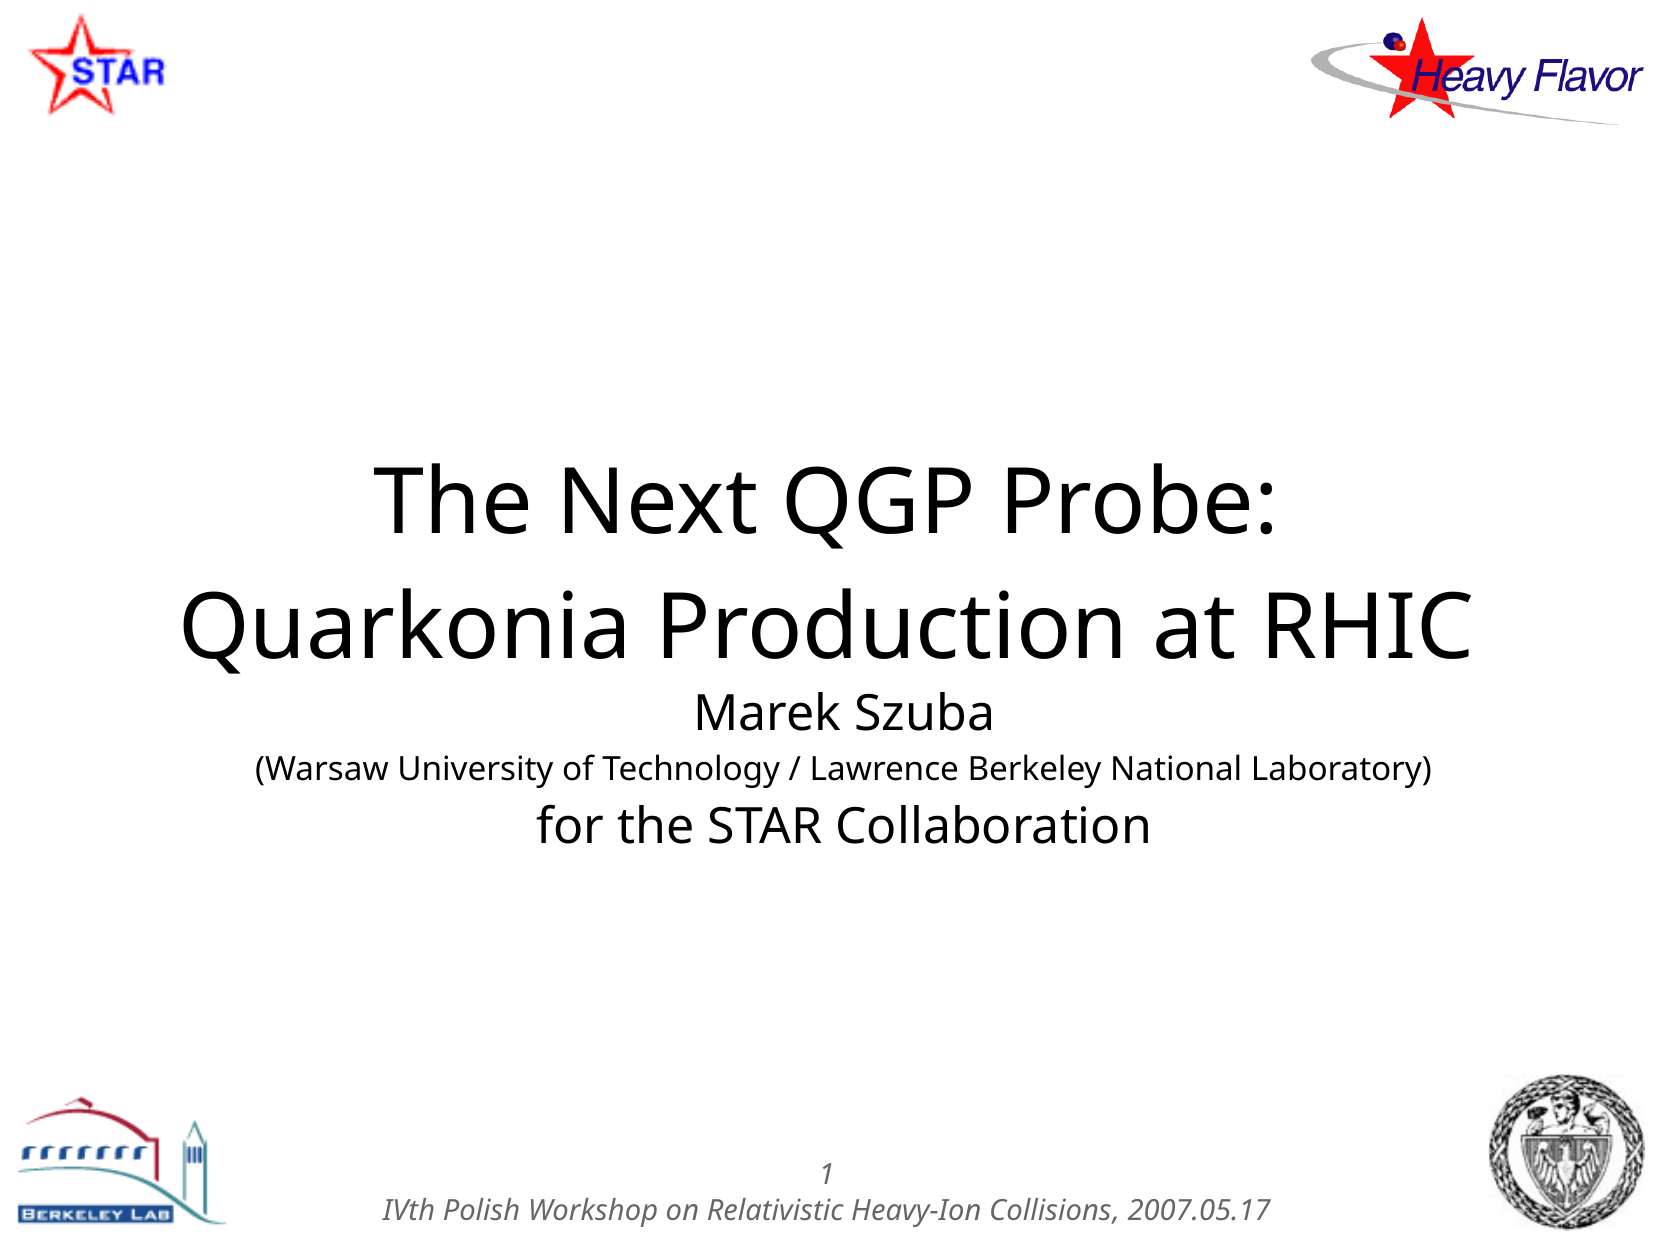

# The Next QGP Probe: Quarkonia Production at RHIC
Marek Szuba
(Warsaw University of Technology / Lawrence Berkeley National Laboratory)
for the STAR Collaboration
1
2007.05.17